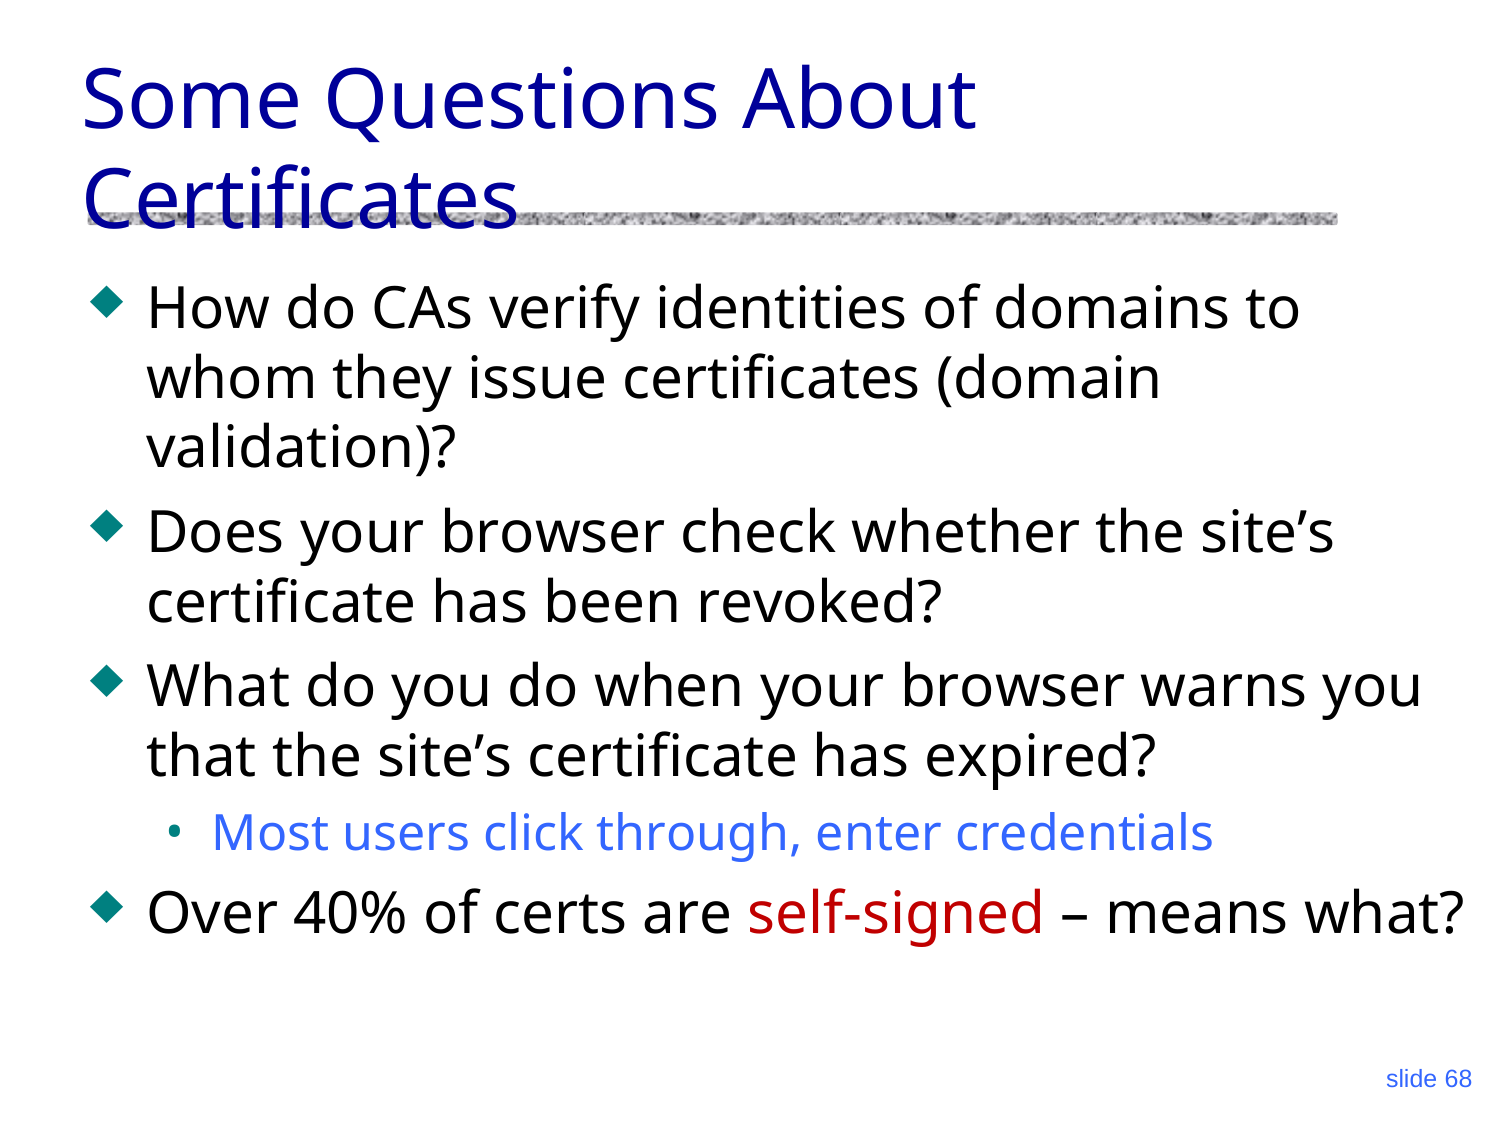

# Some Questions About Certificates
How do CAs verify identities of domains to whom they issue certificates (domain validation)?
Does your browser check whether the site’s certificate has been revoked?
What do you do when your browser warns you that the site’s certificate has expired?
Most users click through, enter credentials
Over 40% of certs are self-signed – means what?
slide